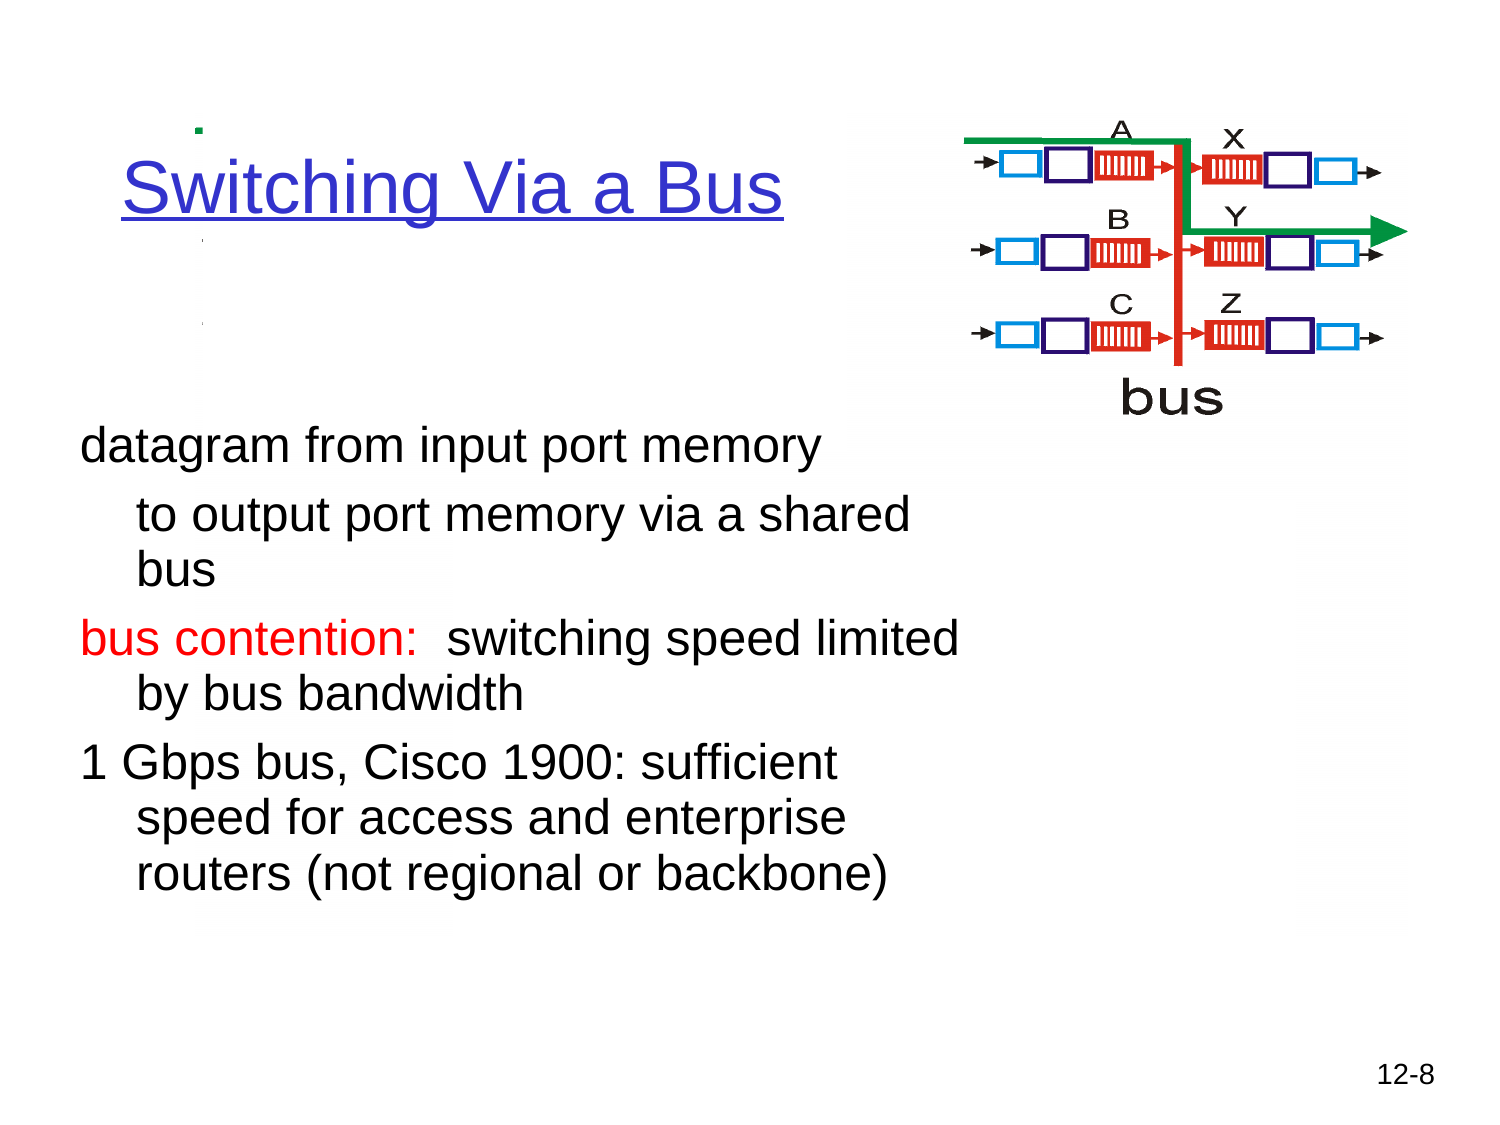

# Switching Via a Bus
datagram from input port memory
 to output port memory via a shared bus
bus contention: switching speed limited by bus bandwidth
1 Gbps bus, Cisco 1900: sufficient speed for access and enterprise routers (not regional or backbone)
8